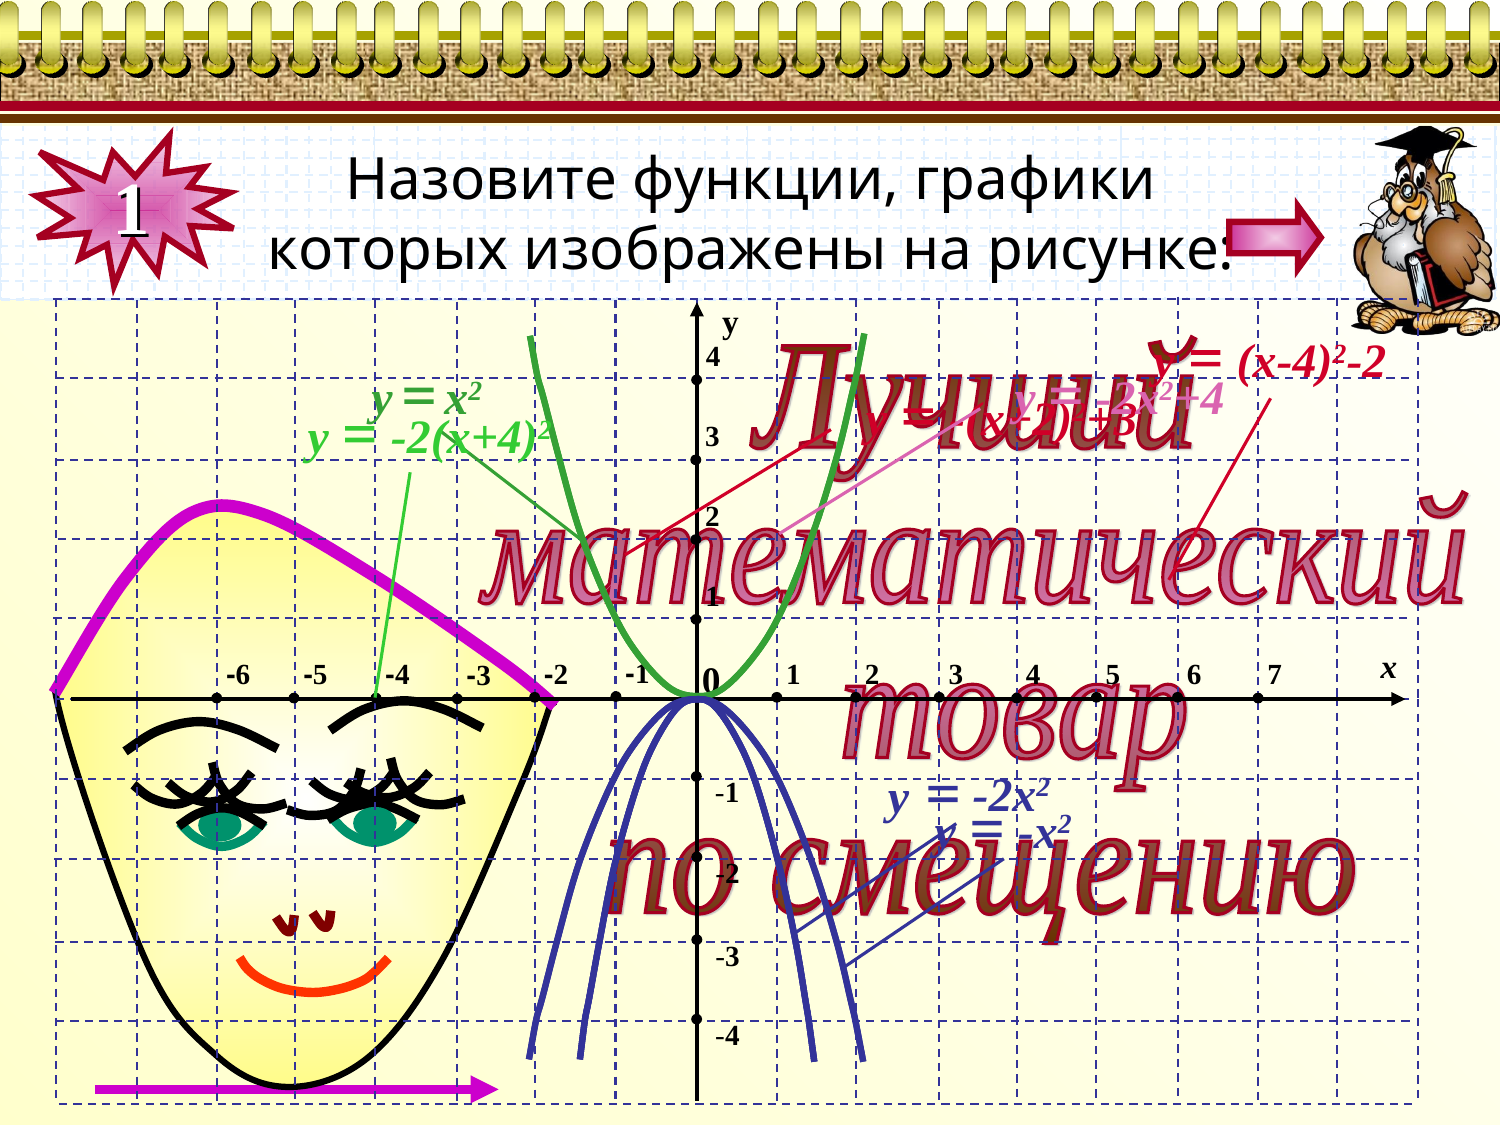

Назовите функции, графики которых изображены на рисунке:
1
y
 4
 3
 2
 1
 -1
0
 -2
 -3
 -4
x
 -1
 -2
 1
 2
 3
 5
 6
 -6
 -5
 -4
 4
 7
 -3

y
(x-4)2-2
Лучший
математический
 товар
по смещению

y
x2

y
-2x2+4

y
-(x+2)2+3

y
-2(x+4)2

-2x2
y

y
-x2